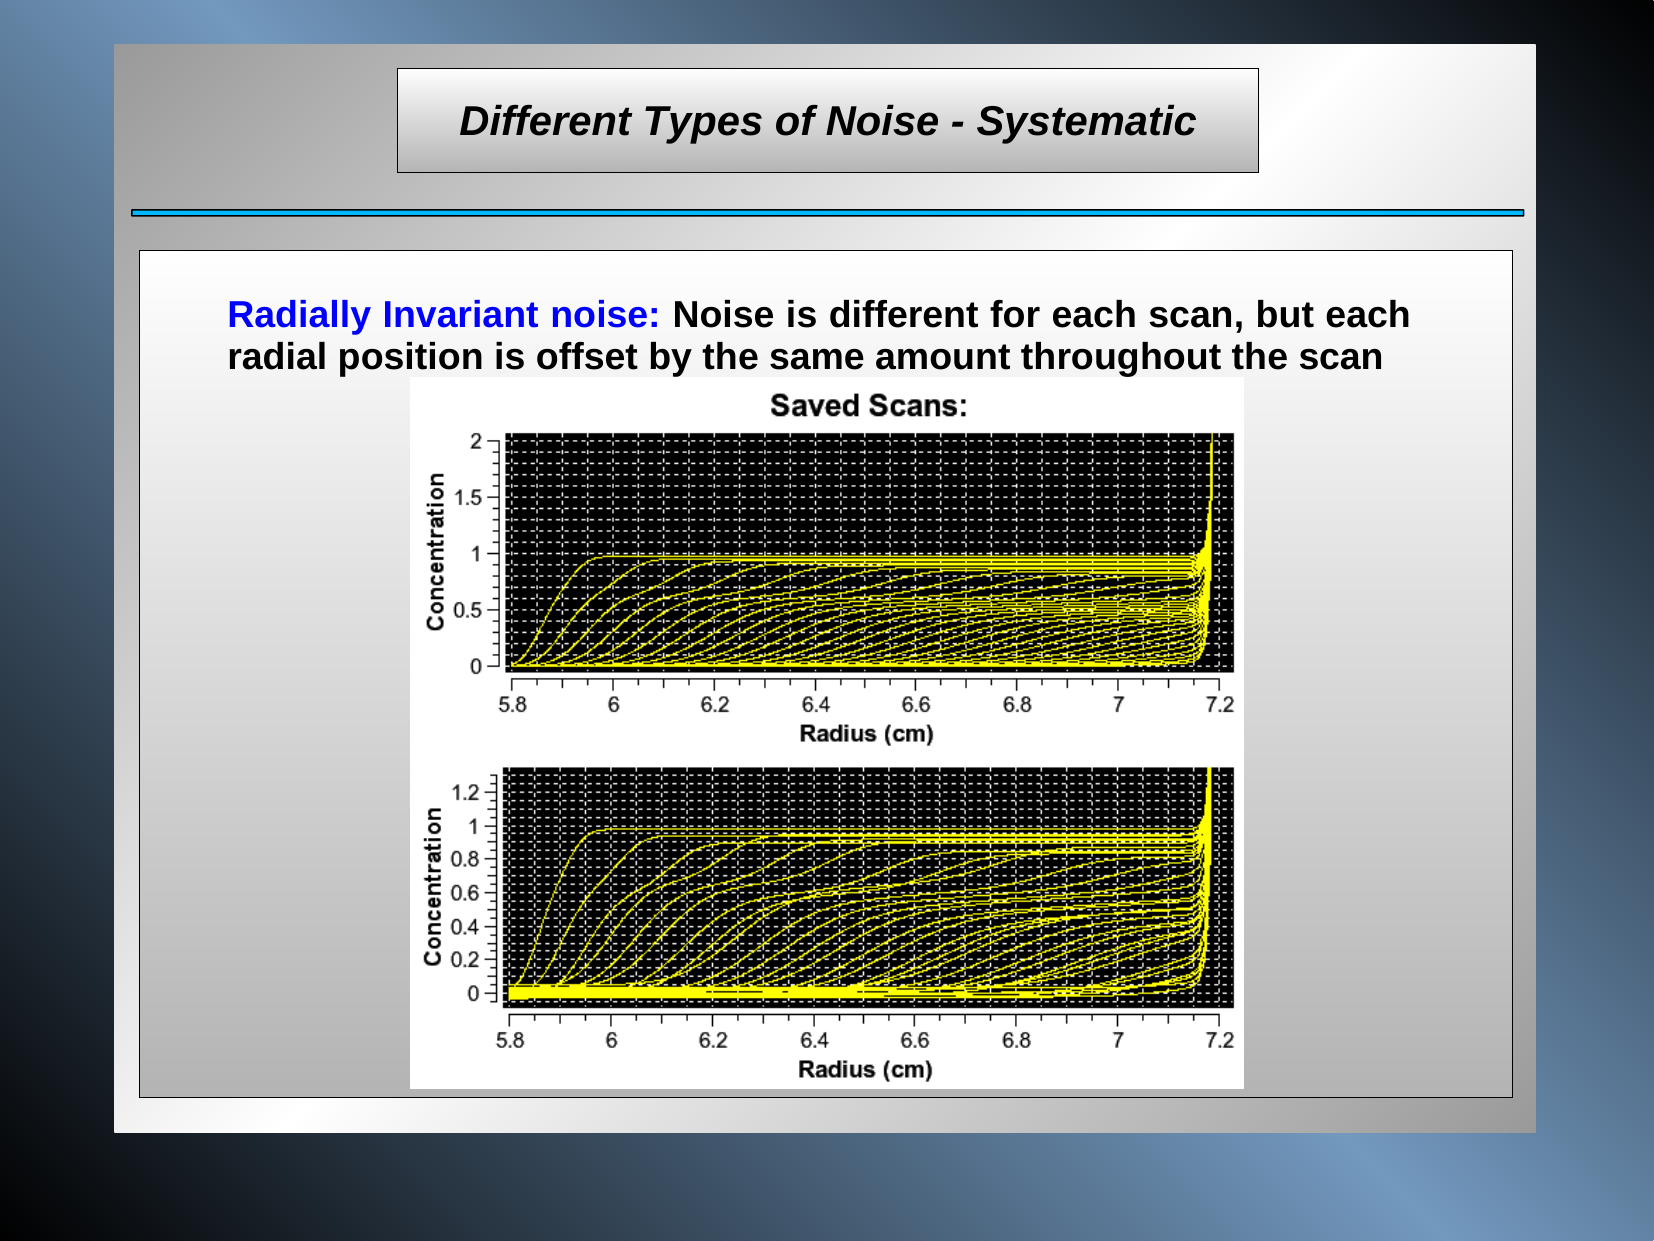

Different Types of Noise - Systematic
Radially Invariant noise: Noise is different for each scan, but each radial position is offset by the same amount throughout the scan